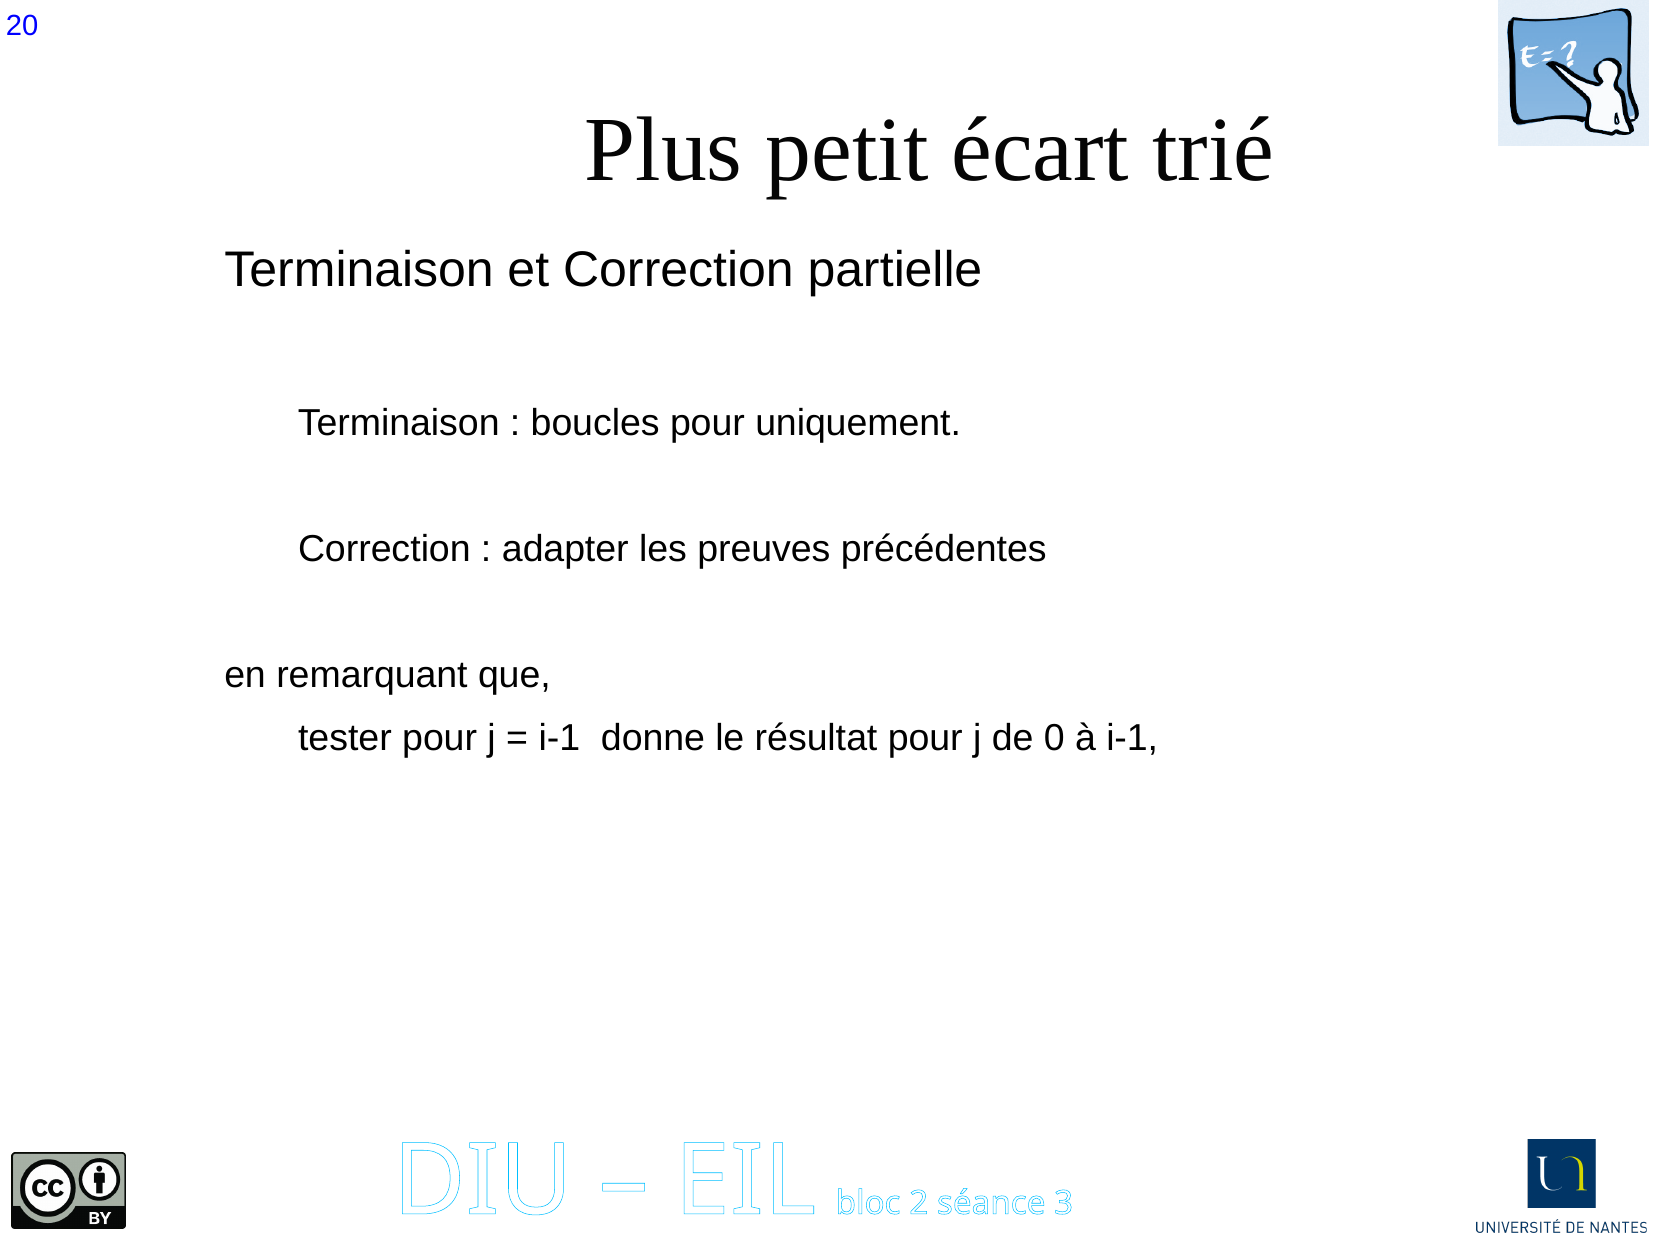

20
# Plus petit écart trié
Terminaison et Correction partielle
 Terminaison : boucles pour uniquement.
	Correction : adapter les preuves précédentes
en remarquant que,
	tester pour j = i-1 donne le résultat pour j de 0 à i-1,